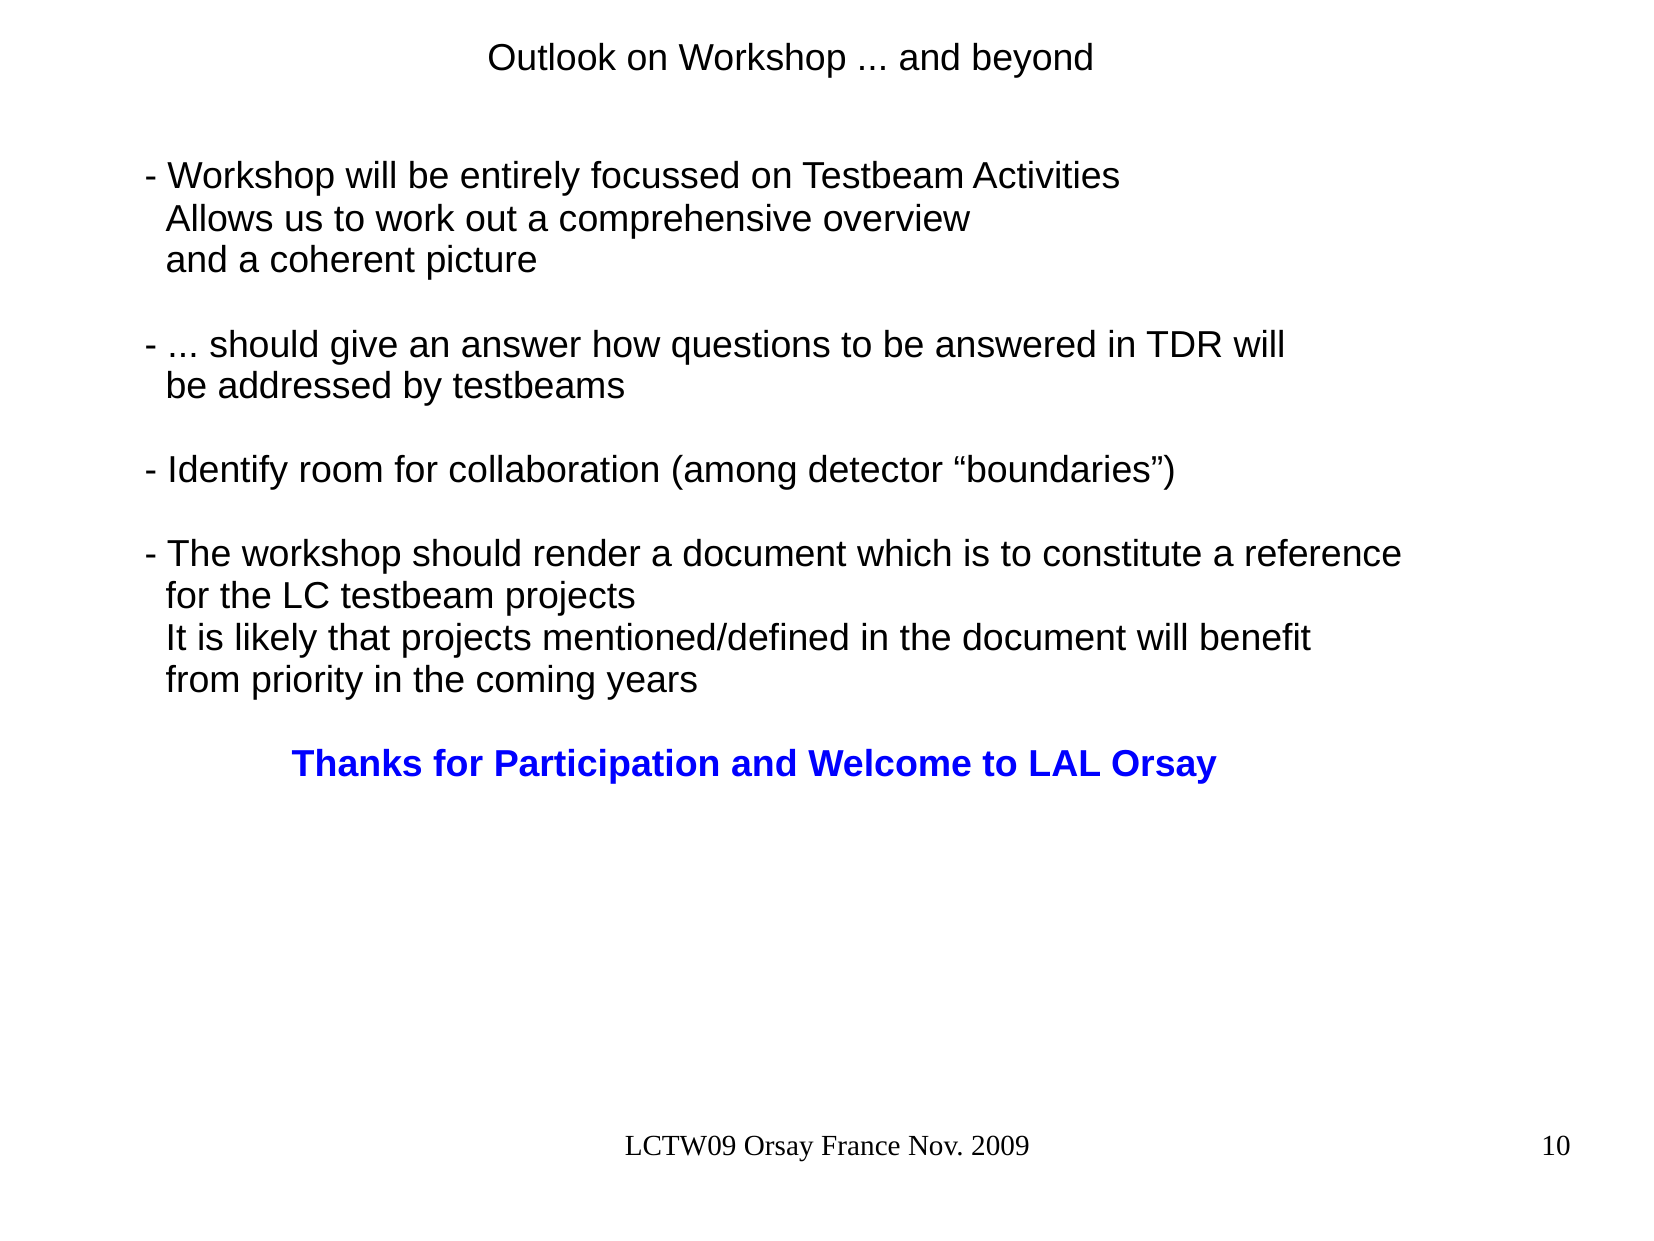

Outlook on Workshop ... and beyond
- Workshop will be entirely focussed on Testbeam Activities
 Allows us to work out a comprehensive overview
 and a coherent picture
- ... should give an answer how questions to be answered in TDR will
 be addressed by testbeams
- Identify room for collaboration (among detector “boundaries”)
- The workshop should render a document which is to constitute a reference
 for the LC testbeam projects
 It is likely that projects mentioned/defined in the document will benefit
 from priority in the coming years
 Thanks for Participation and Welcome to LAL Orsay
LCTW09 Orsay France Nov. 2009
10